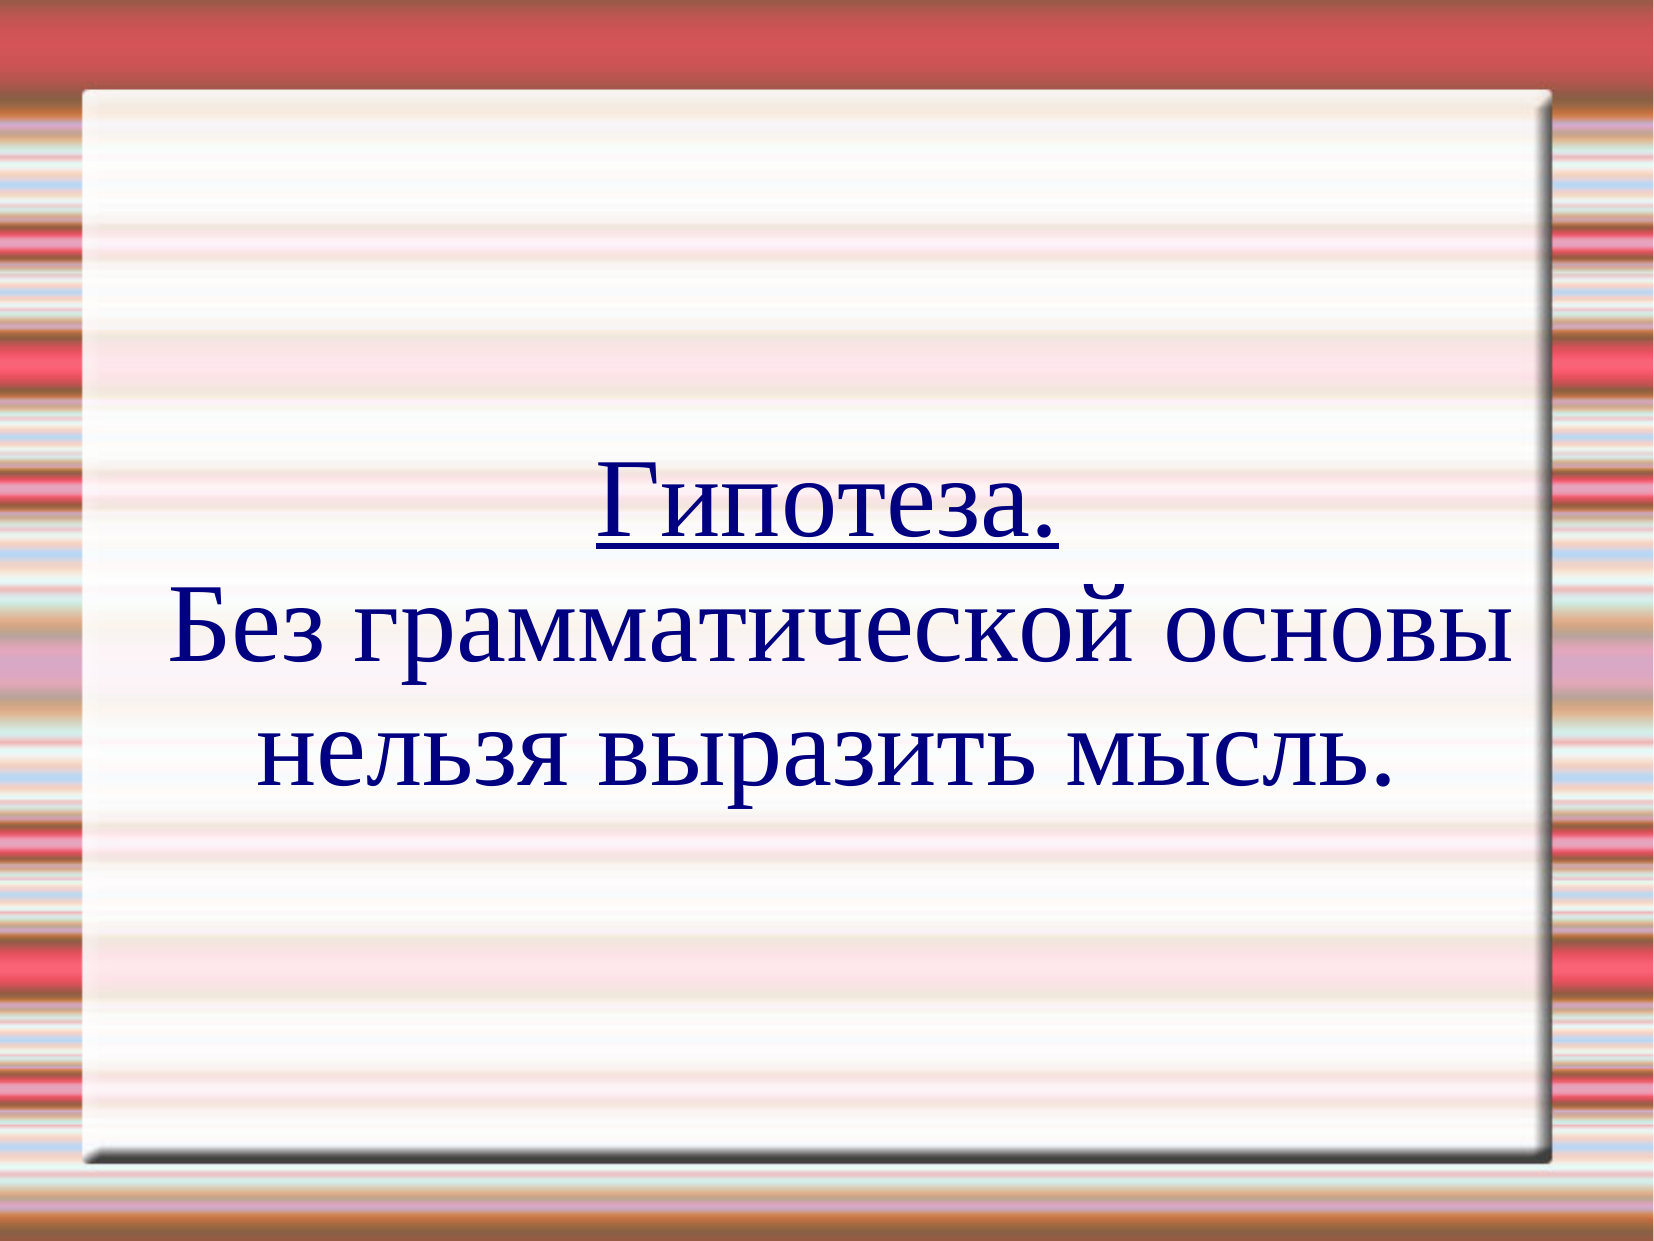

# Гипотеза.
 Без грамматической основы нельзя выразить мысль.